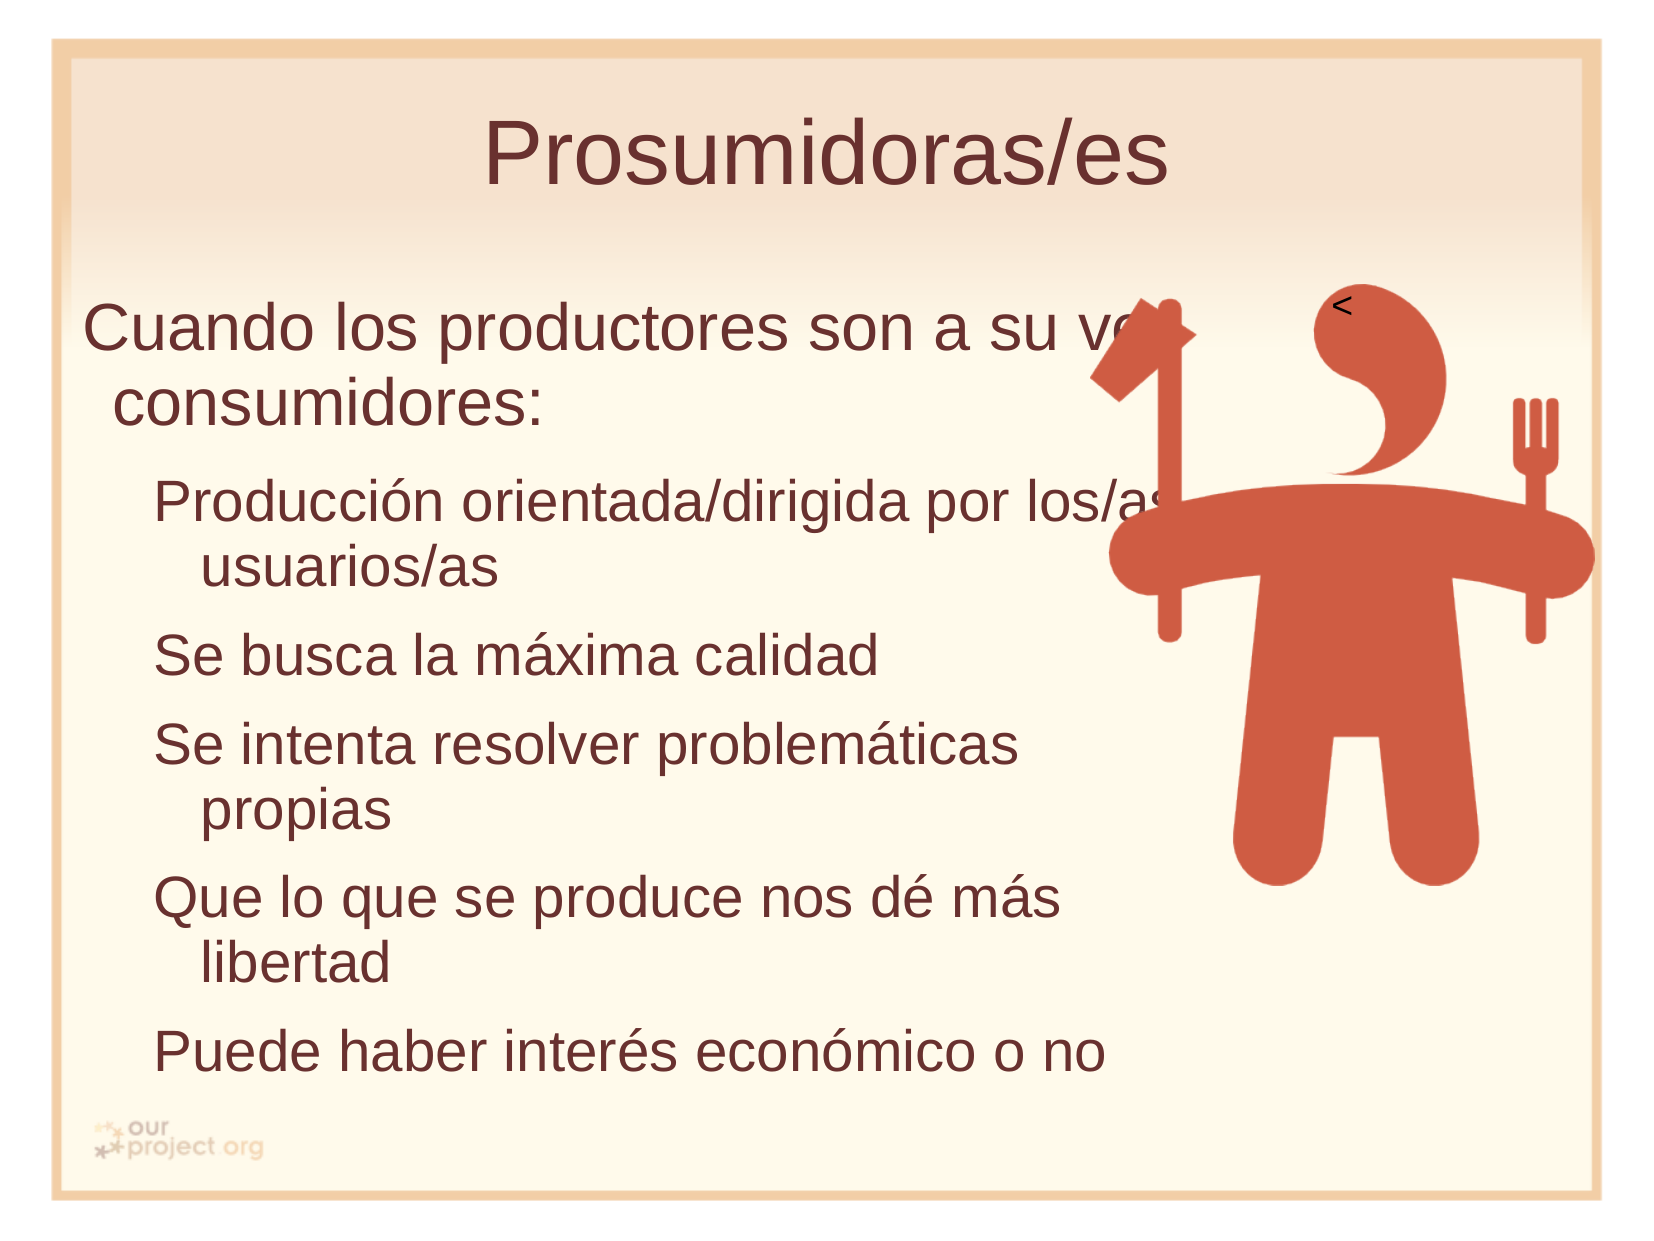

# Prosumidoras/es
Cuando los productores son a su vez consumidores:
Producción orientada/dirigida por los/as usuarios/as
Se busca la máxima calidad
Se intenta resolver problemáticas propias
Que lo que se produce nos dé más libertad
Puede haber interés económico o no